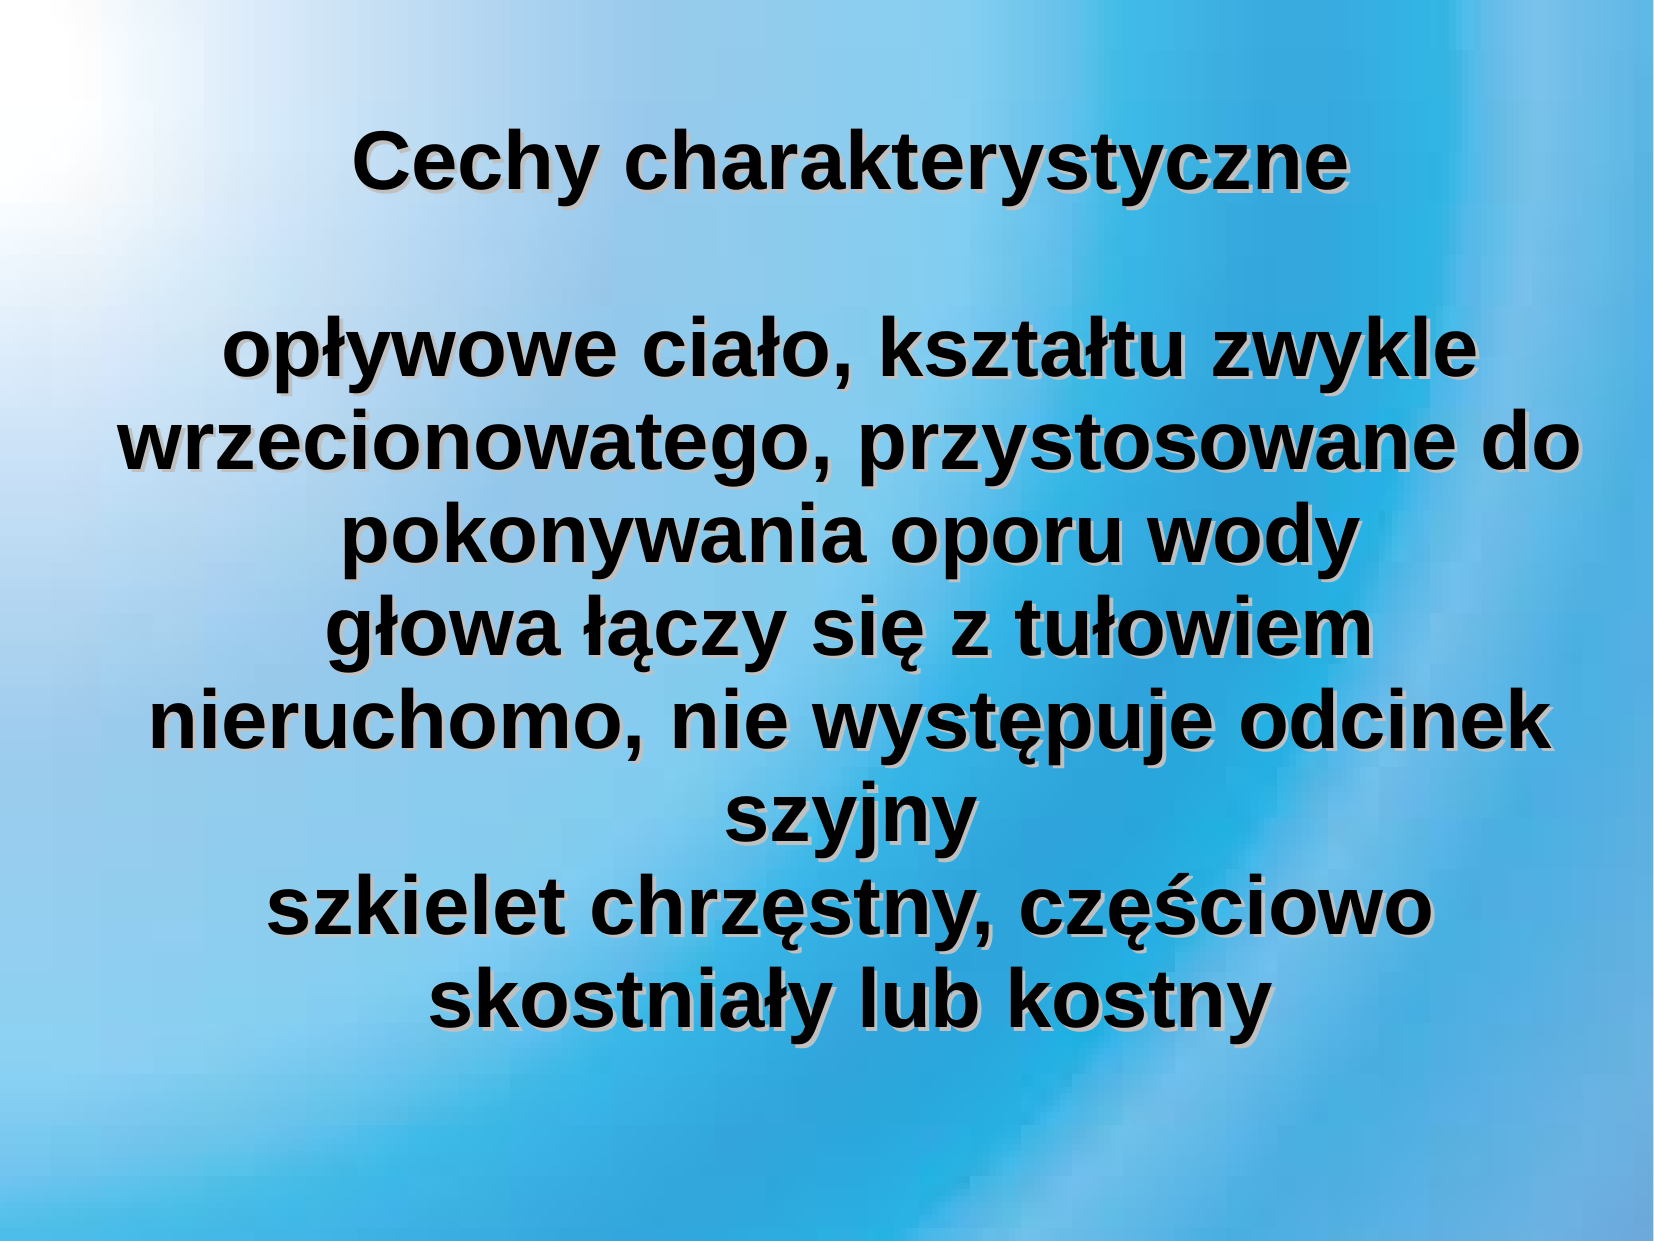

# Cechy charakterystyczne opływowe ciało, kształtu zwykle wrzecionowatego, przystosowane do pokonywania oporu wody głowa łączy się z tułowiem nieruchomo, nie występuje odcinek szyjny szkielet chrzęstny, częściowo skostniały lub kostny